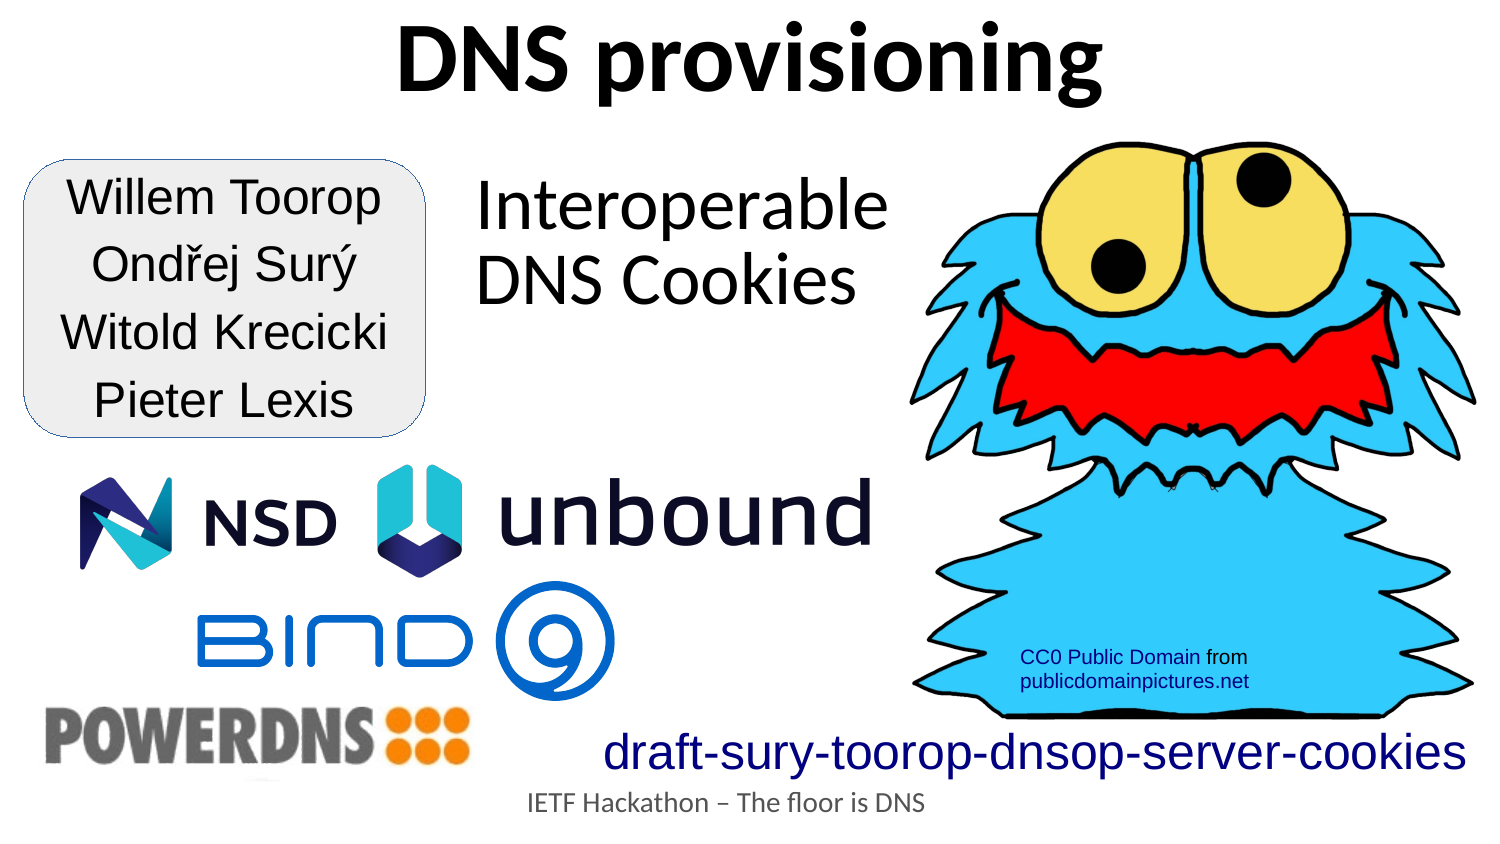

# DNS provisioning
Willem Toorop
Ondřej Surý
Witold Krecicki
Pieter Lexis
Interoperable
DNS Cookies
CC0 Public Domain from publicdomainpictures.net
draft-sury-toorop-dnsop-server-cookies